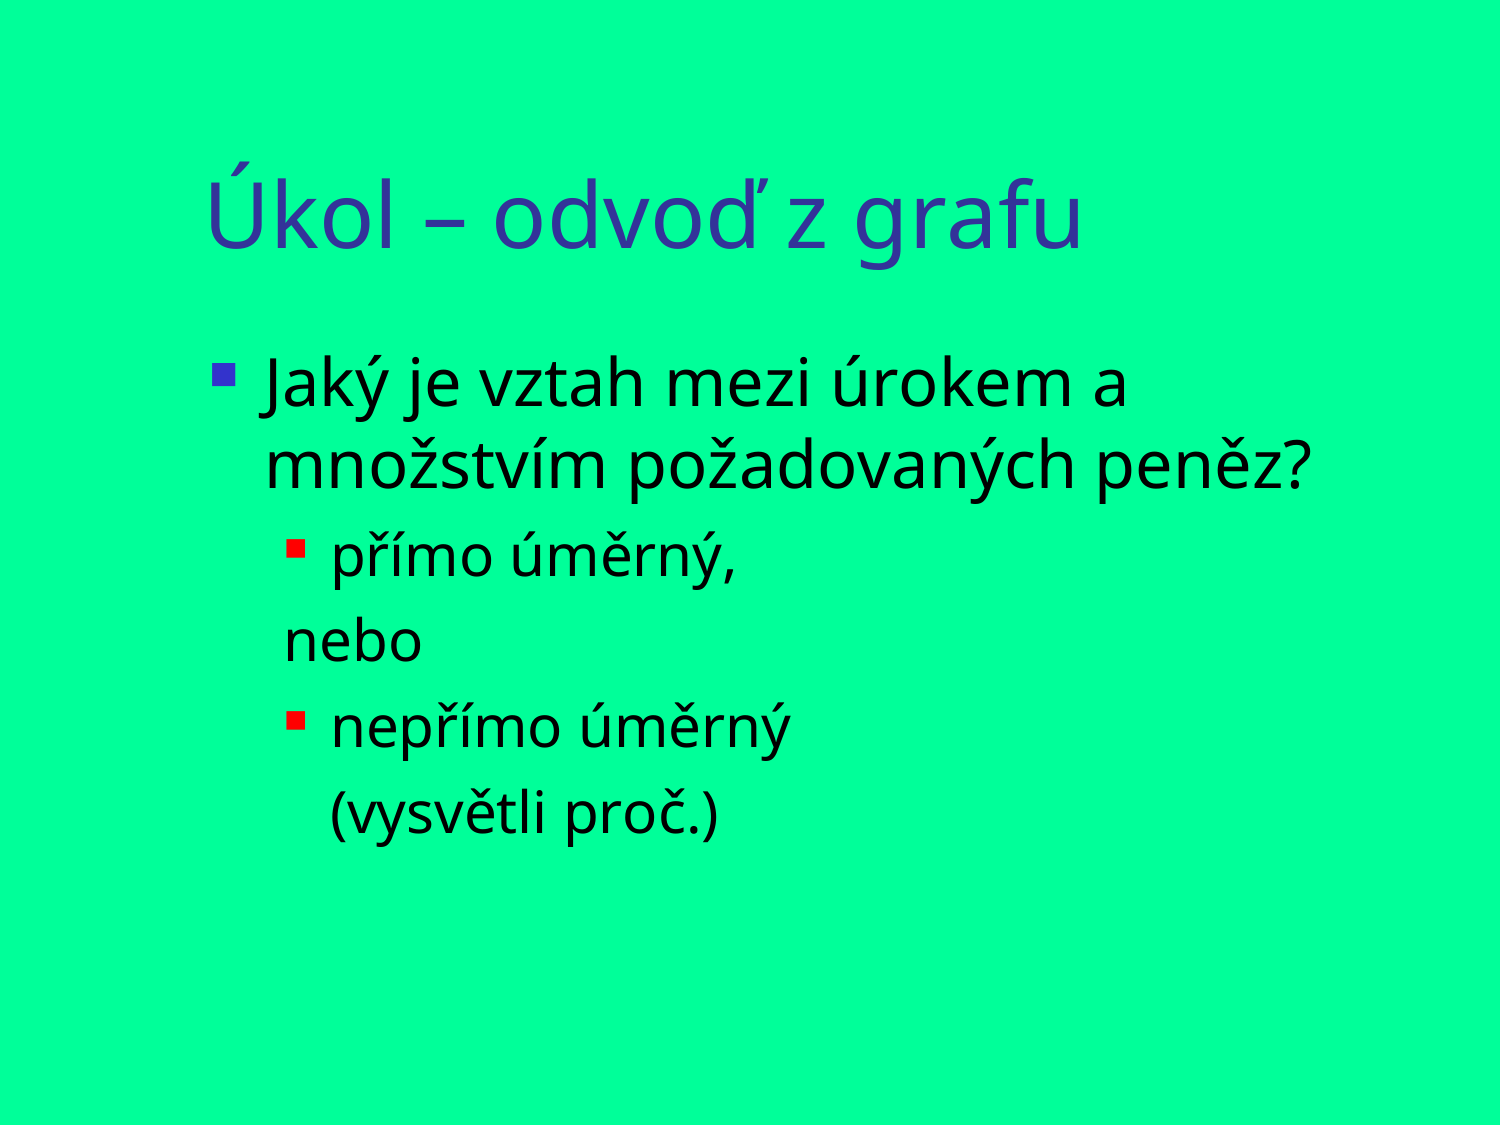

# Úkol – odvoď z grafu
Jaký je vztah mezi úrokem a množstvím požadovaných peněz?
přímo úměrný,
nebo
nepřímo úměrný
	(vysvětli proč.)